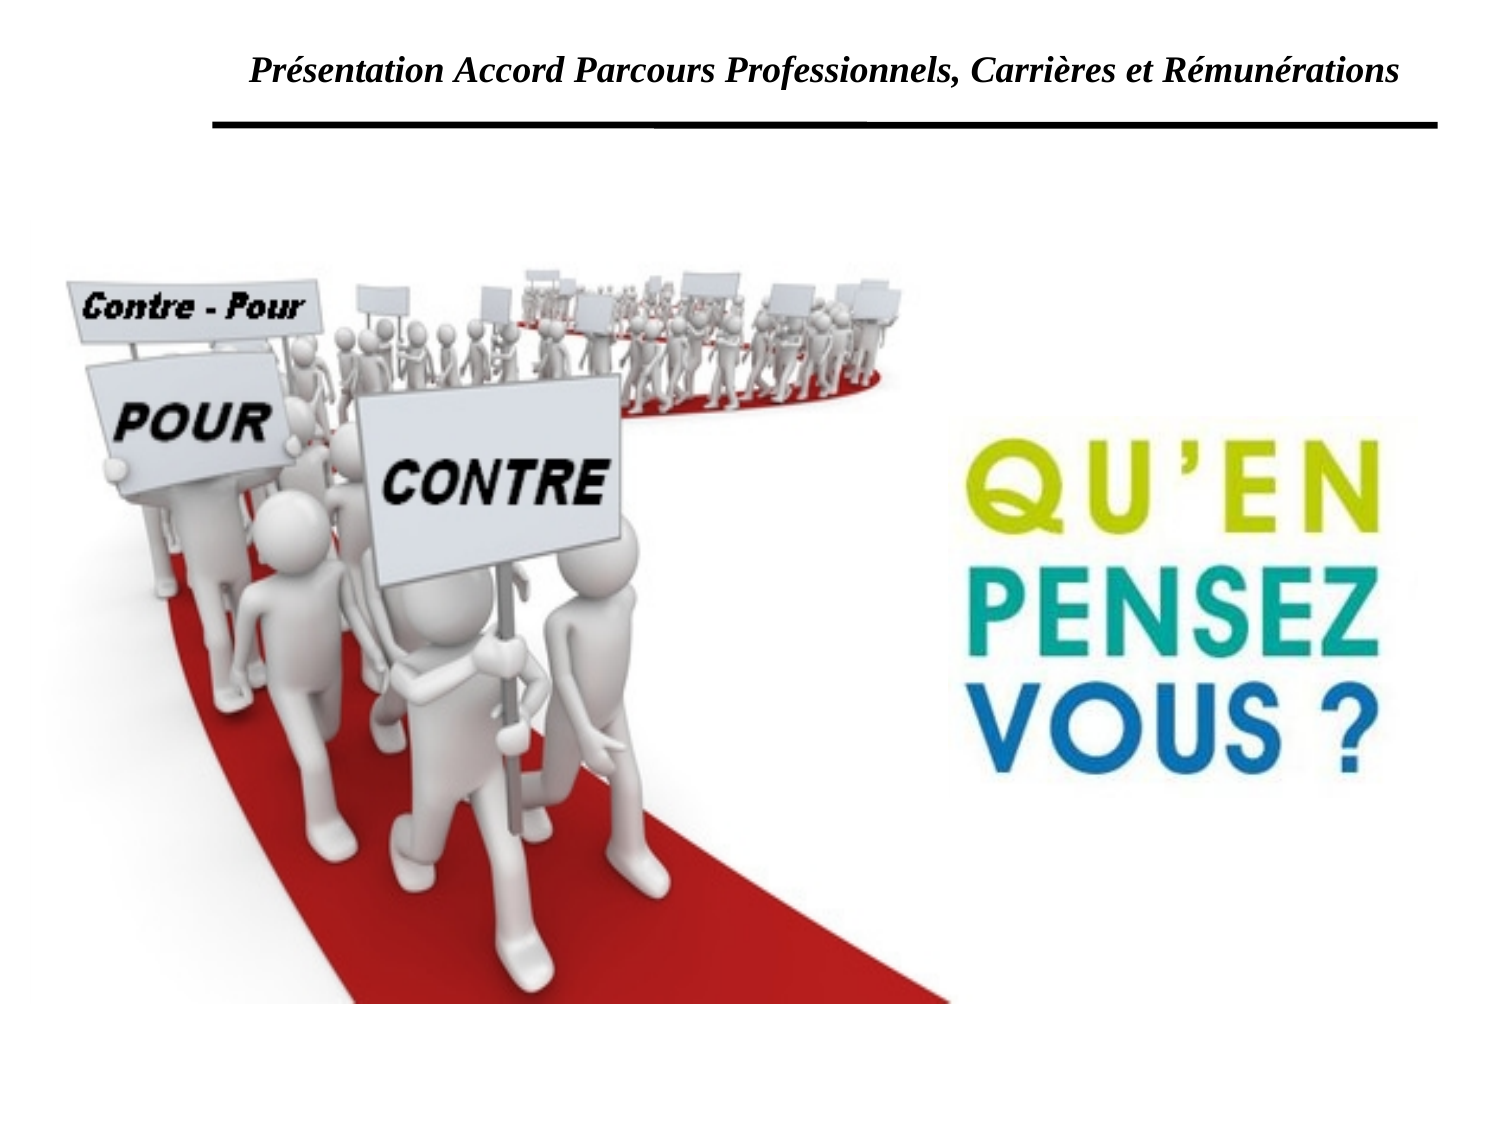

Présentation Accord Parcours Professionnels, Carrières et Rémunérations